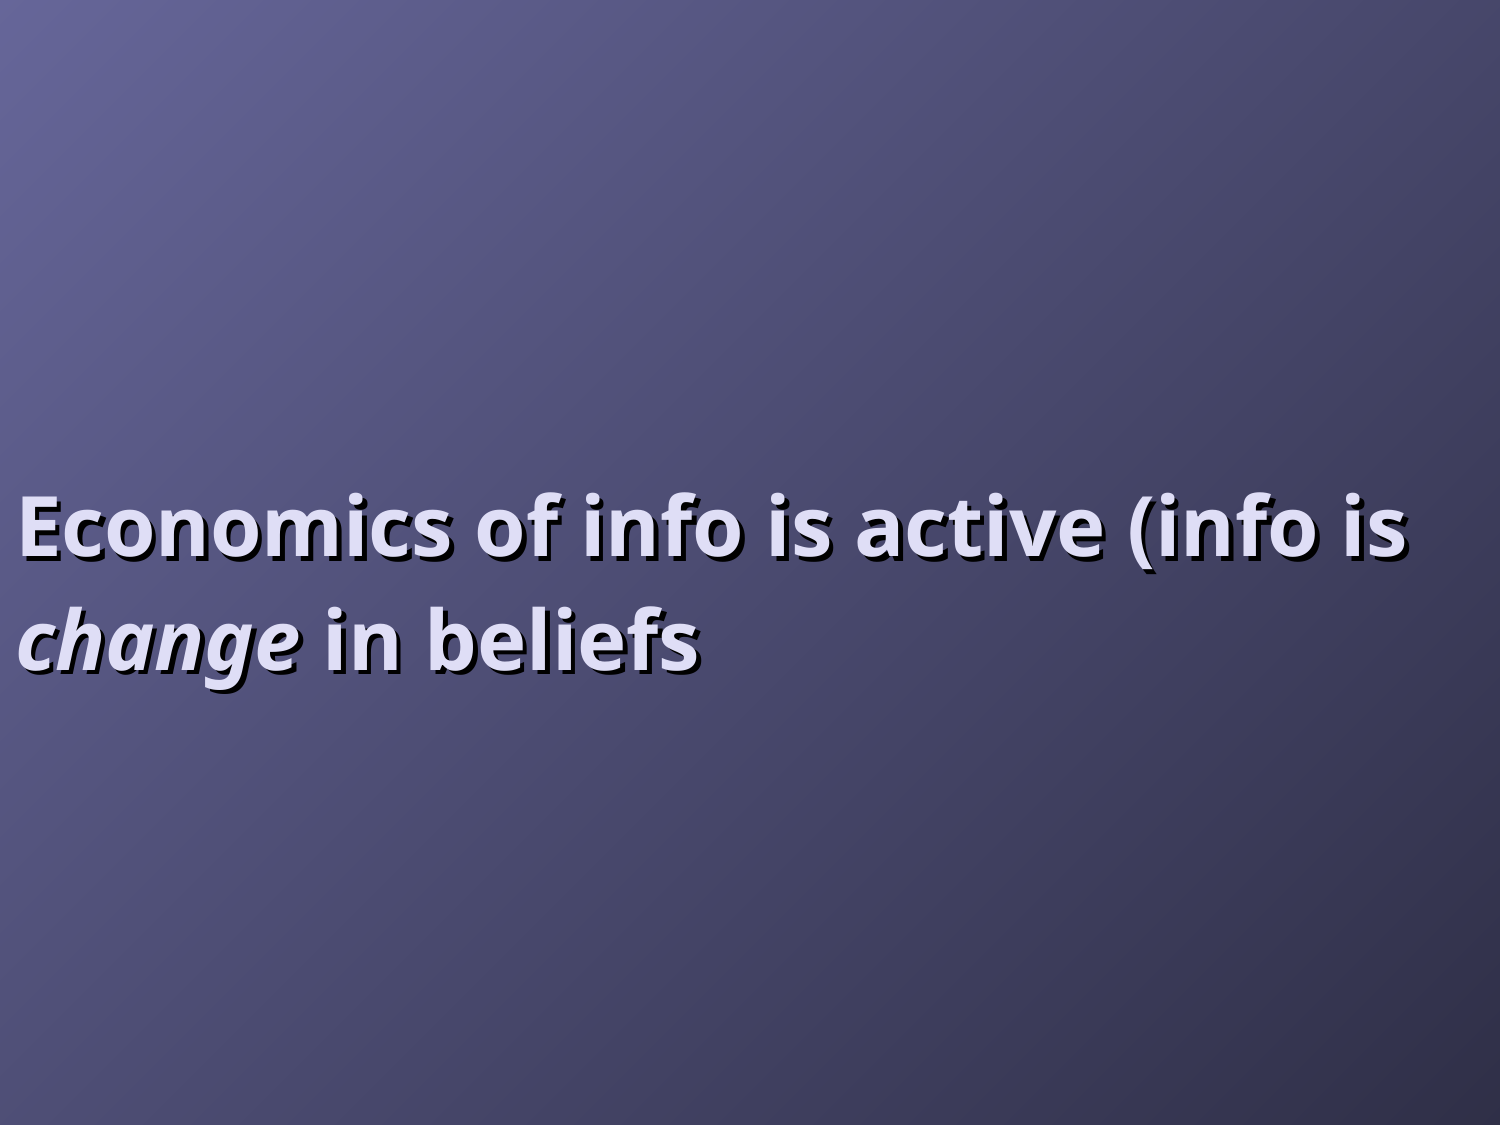

# Economics of info is active (info is change in beliefs